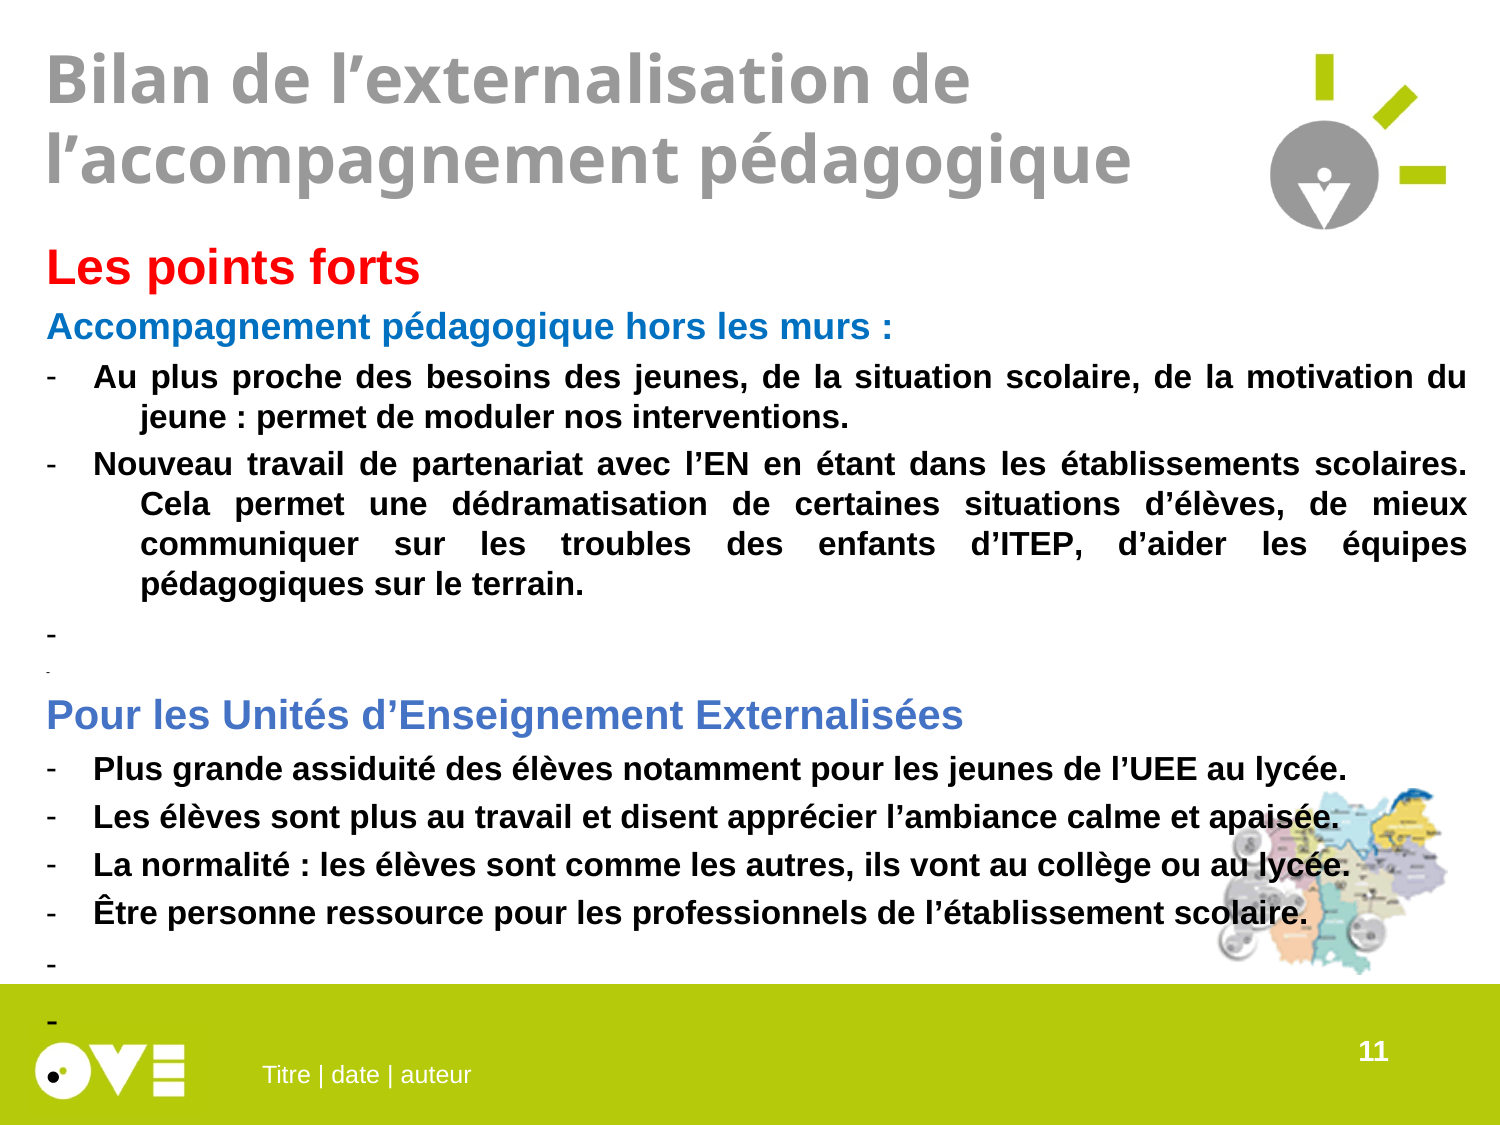

Bilan de l’externalisation de l’accompagnement pédagogique
Les points forts
Accompagnement pédagogique hors les murs :
Au plus proche des besoins des jeunes, de la situation scolaire, de la motivation du jeune : permet de moduler nos interventions.
Nouveau travail de partenariat avec l’EN en étant dans les établissements scolaires. Cela permet une dédramatisation de certaines situations d’élèves, de mieux communiquer sur les troubles des enfants d’ITEP, d’aider les équipes pédagogiques sur le terrain.
Pour les Unités d’Enseignement Externalisées
Plus grande assiduité des élèves notamment pour les jeunes de l’UEE au lycée.
Les élèves sont plus au travail et disent apprécier l’ambiance calme et apaisée.
La normalité : les élèves sont comme les autres, ils vont au collège ou au lycée.
Être personne ressource pour les professionnels de l’établissement scolaire.